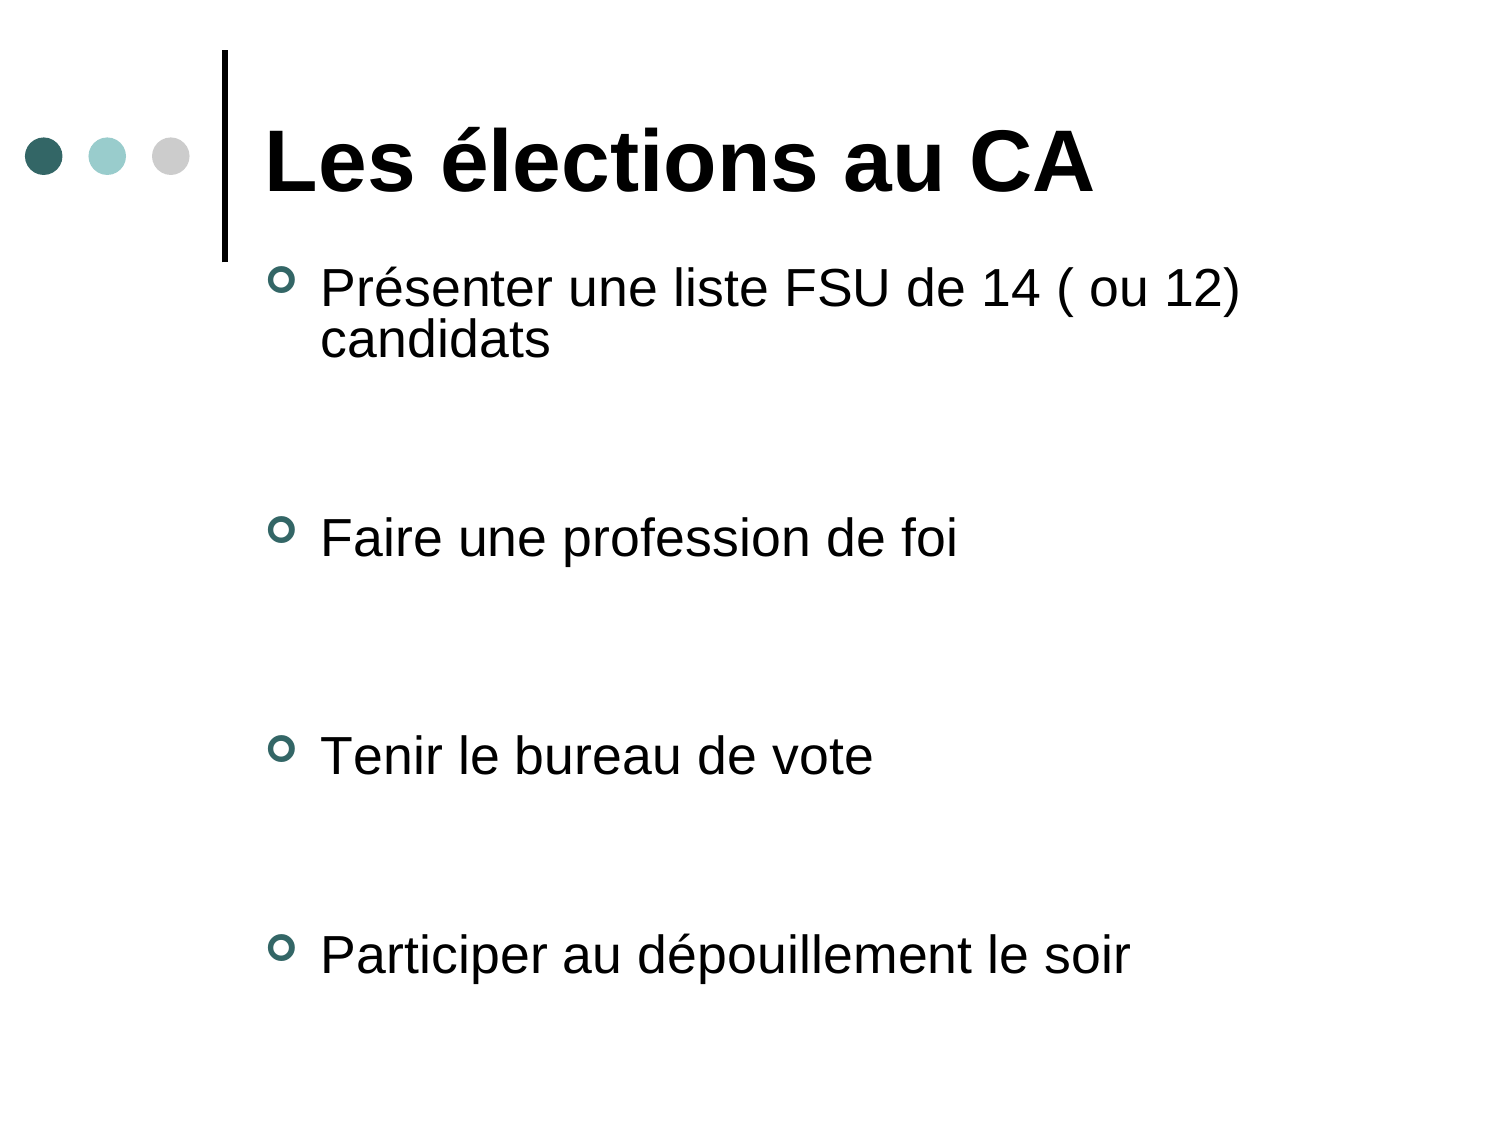

# Les élections au CA
Présenter une liste FSU de 14 ( ou 12) candidats
Faire une profession de foi
Tenir le bureau de vote
Participer au dépouillement le soir